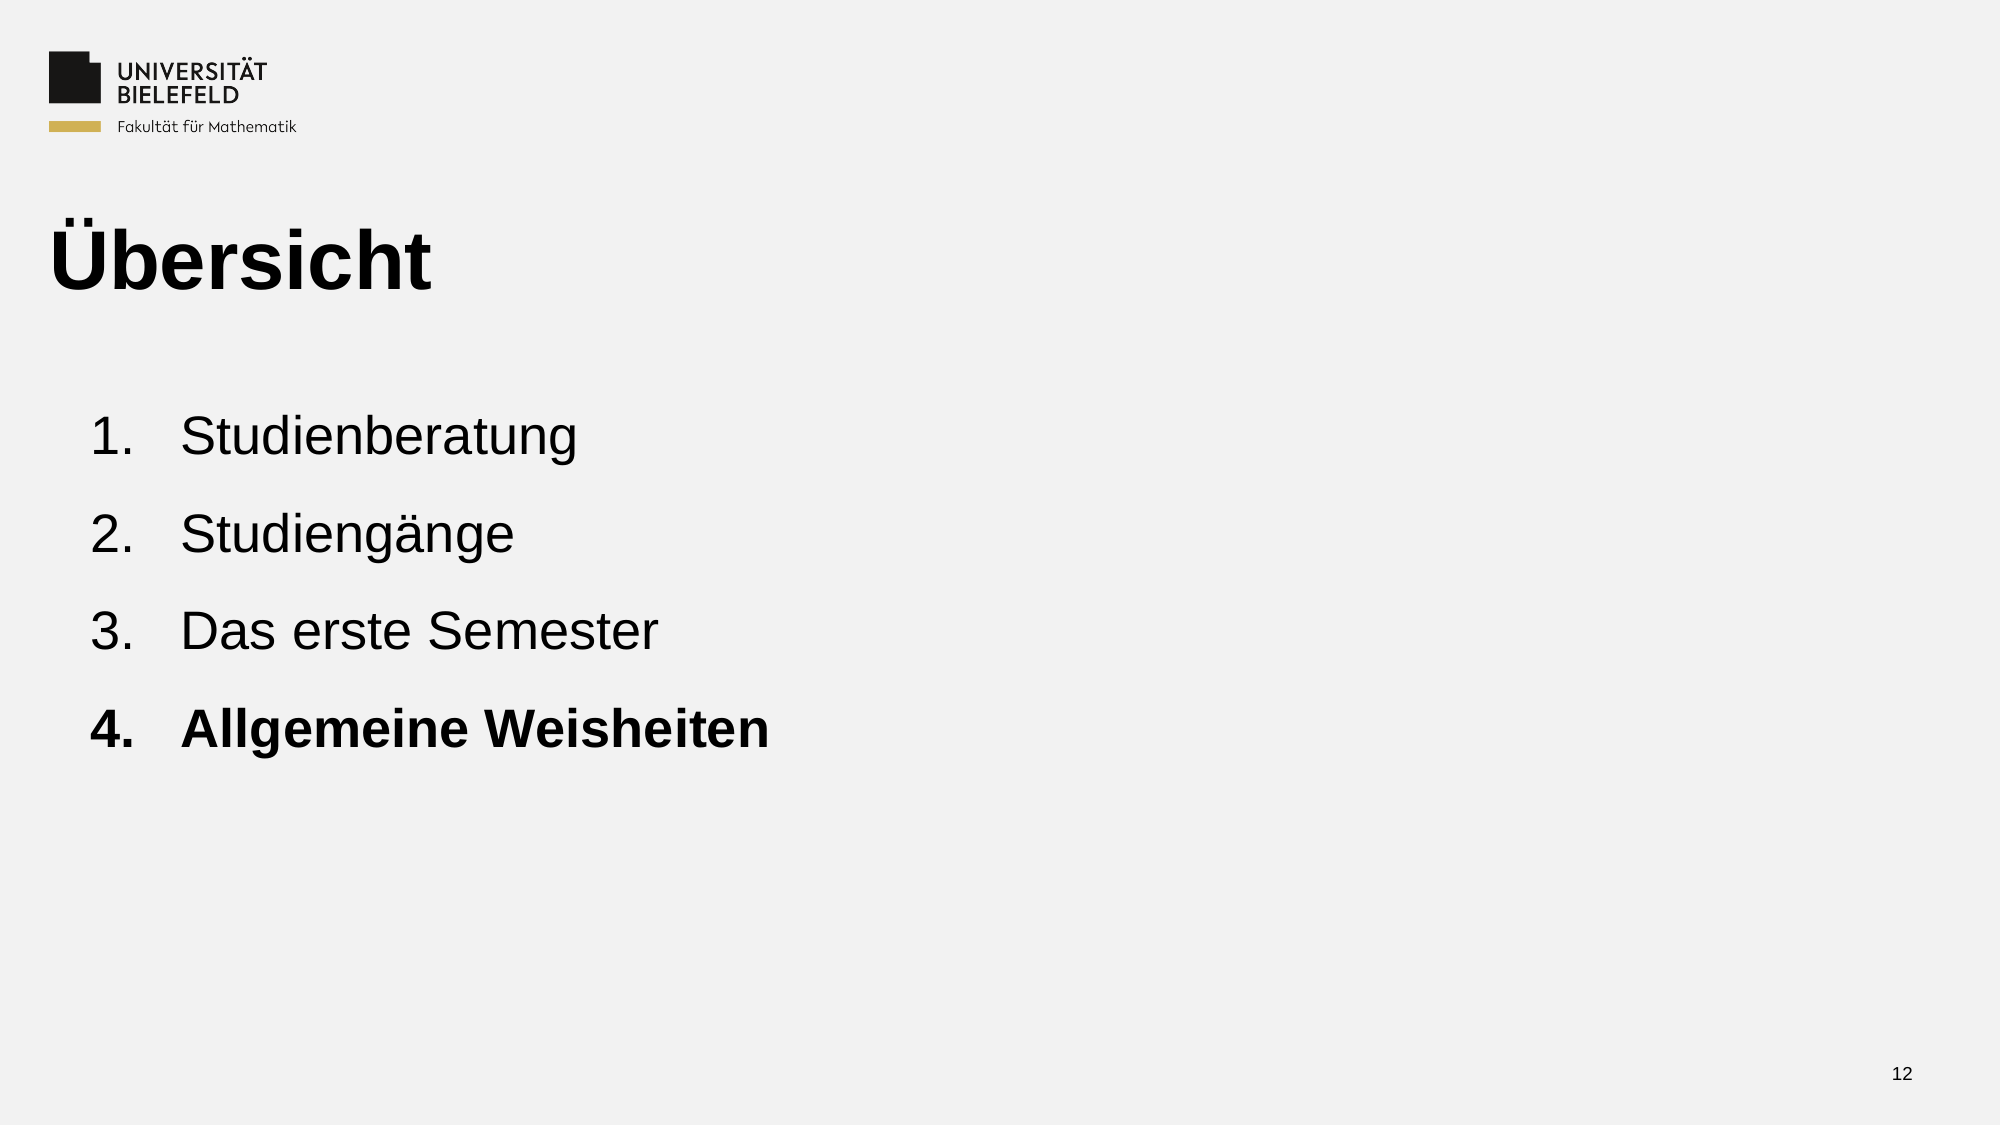

# Übersicht
 Studienberatung
 Studiengänge
 Das erste Semester
 Allgemeine Weisheiten